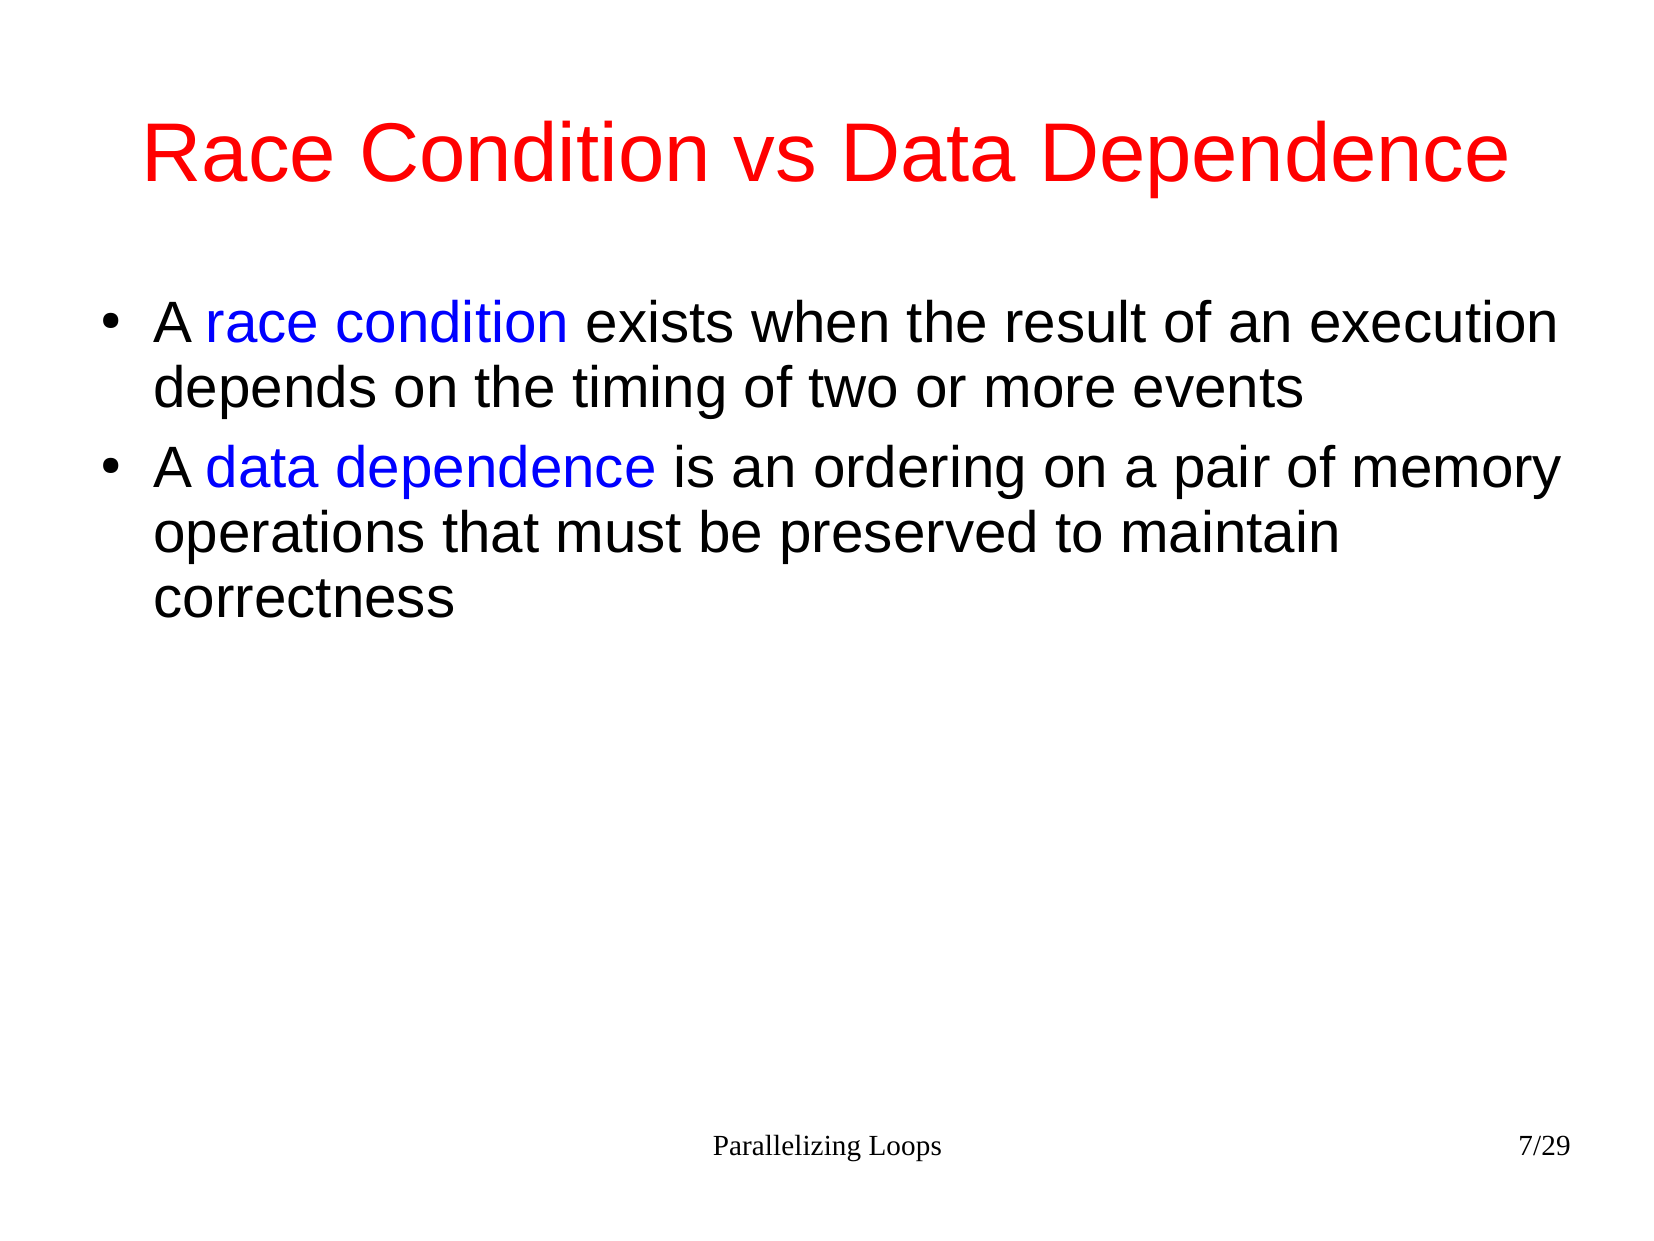

# Race Condition vs Data Dependence
A race condition exists when the result of an execution depends on the timing of two or more events
A data dependence is an ordering on a pair of memory operations that must be preserved to maintain correctness
Parallelizing Loops
7